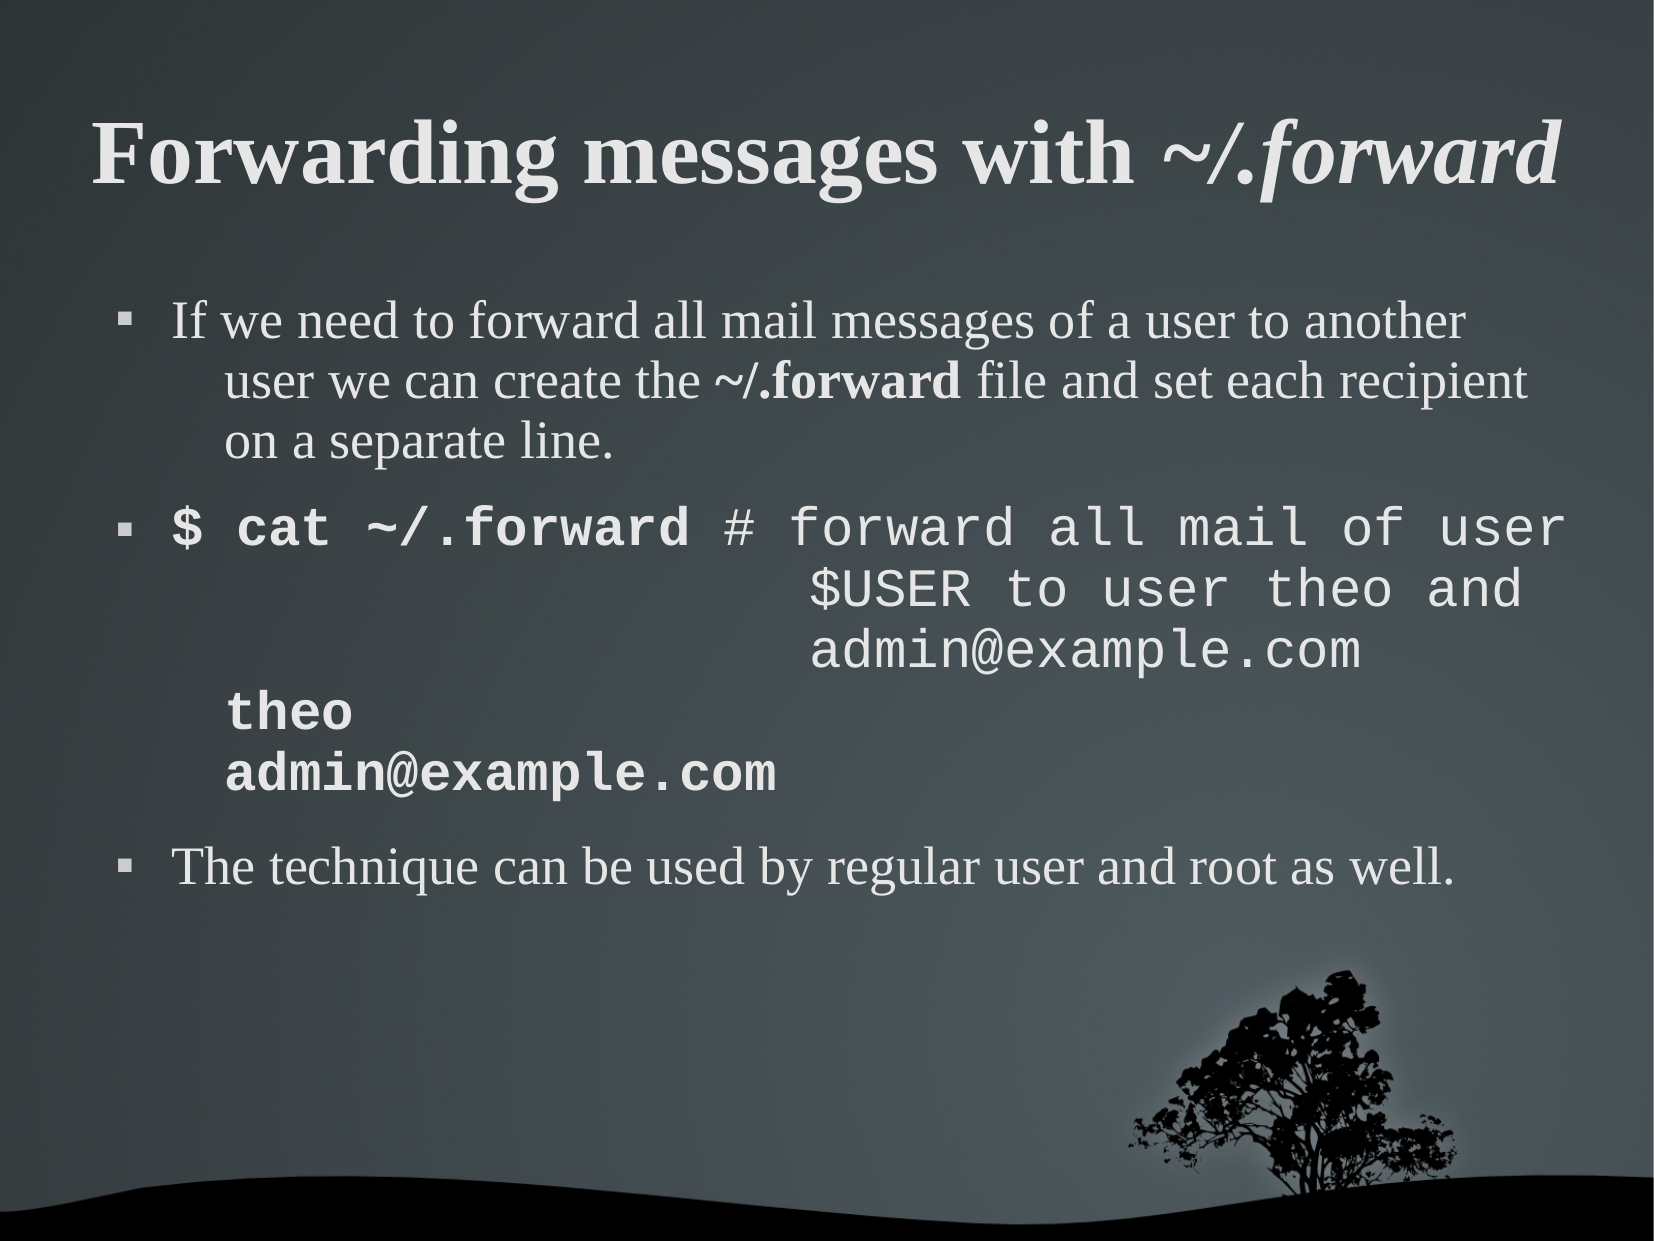

# Forwarding messages with ~/.forward
If we need to forward all mail messages of a user to another user we can create the ~/.forward file and set each recipient on a separate line.
$ cat ~/.forward # forward all mail of user $USER to user theo and admin@example.com
theo
admin@example.com
The technique can be used by regular user and root as well.